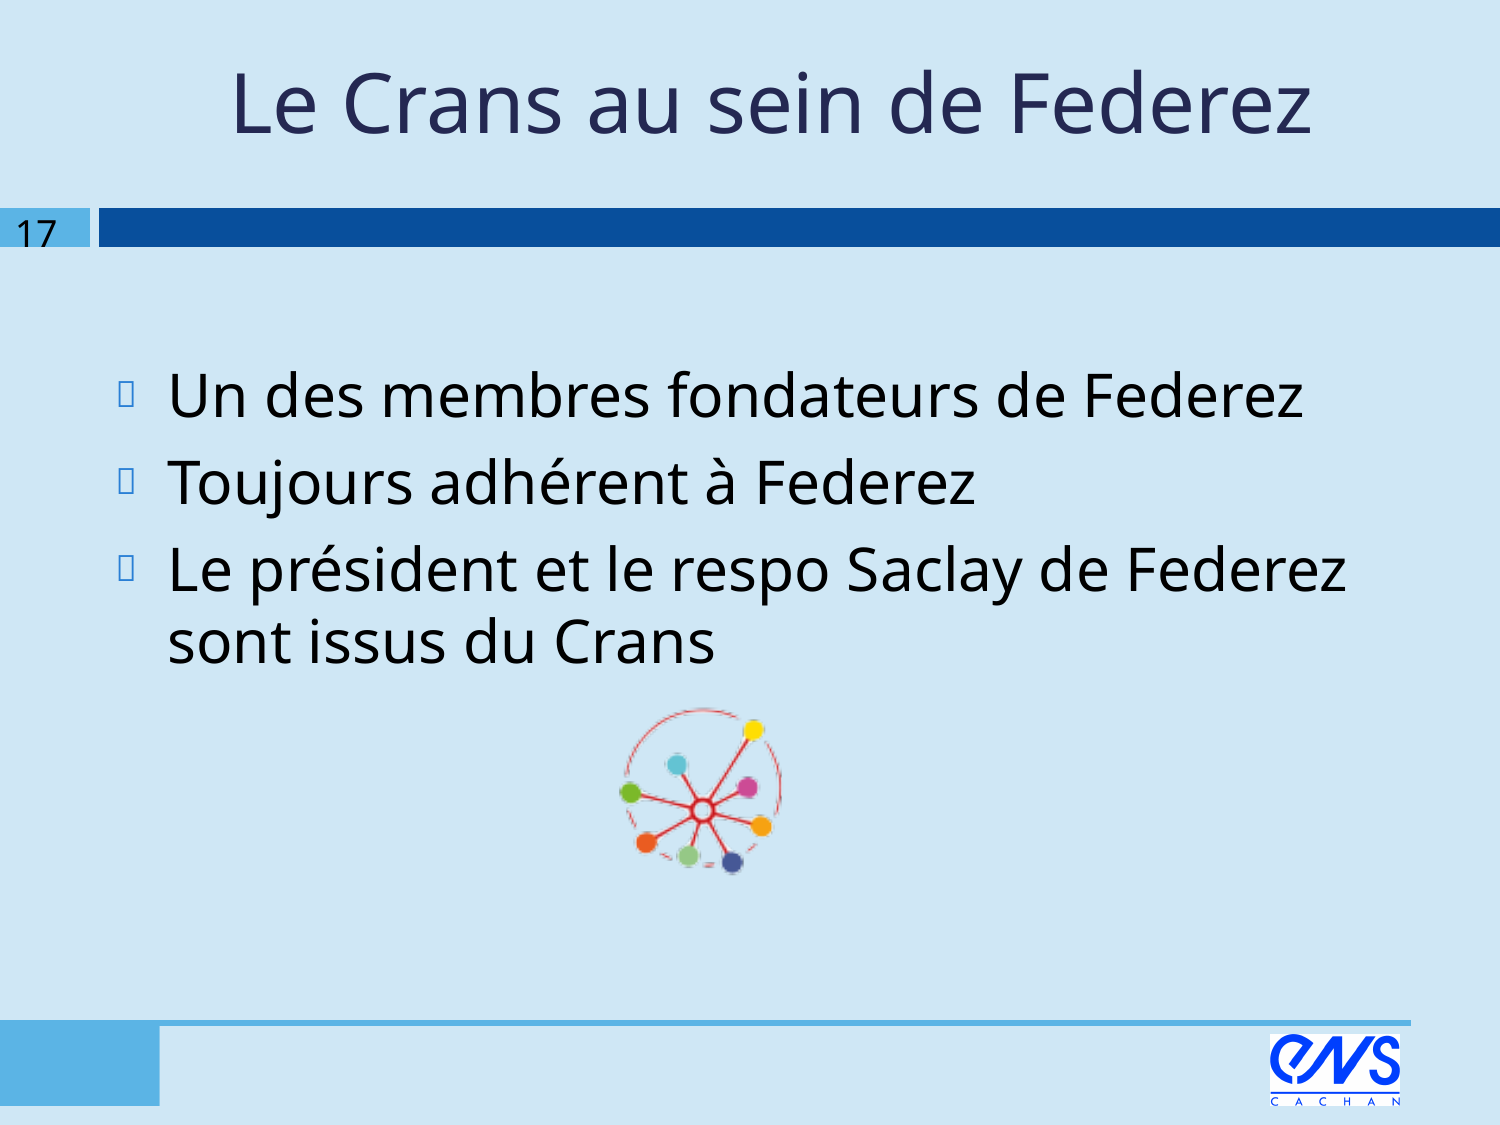

Le Crans au sein de Federez
# Un des membres fondateurs de Federez
Toujours adhérent à Federez
Le président et le respo Saclay de Federez sont issus du Crans